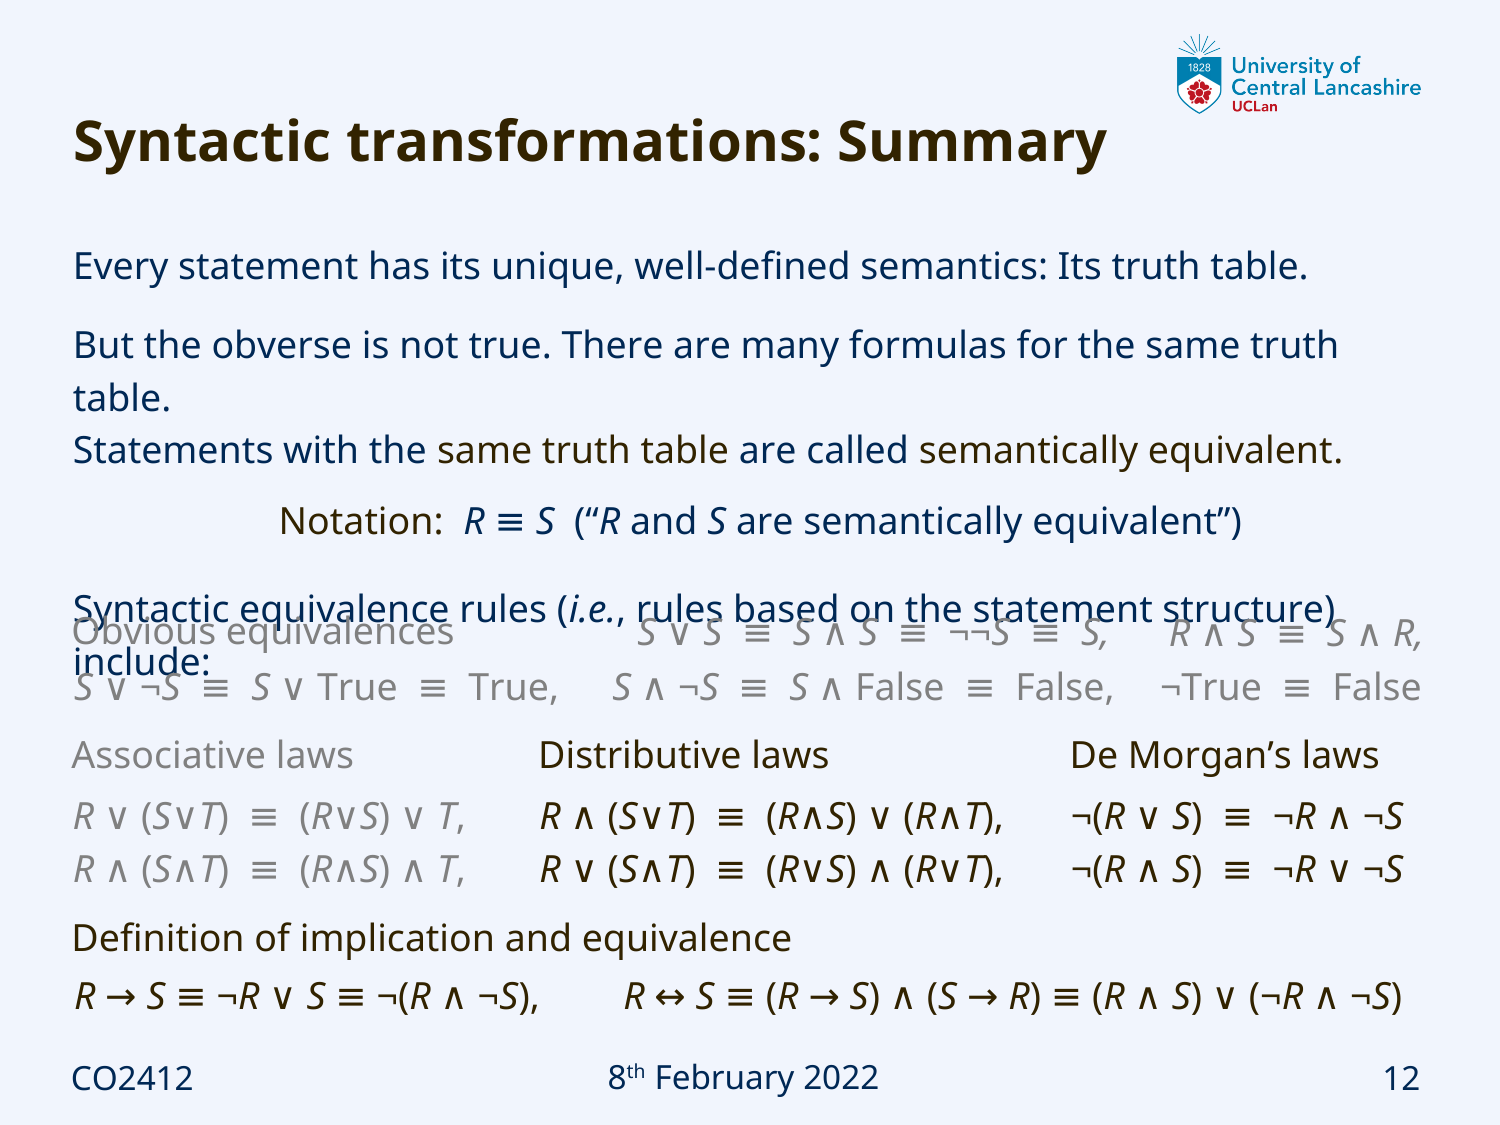

# Syntactic transformations: Summary
Every statement has its unique, well-defined semantics: Its truth table.
But the obverse is not true. There are many formulas for the same truth table.
Statements with the same truth table are called semantically equivalent.
Notation: R ≡ S (“R and S are semantically equivalent”)
Syntactic equivalence rules (i.e., rules based on the statement structure) include:
Obvious equivalences
S ∨ S ≡ S ∧ S ≡ ¬¬S ≡ S,
R ∧ S ≡ S ∧ R,
S ∧ ¬S ≡ S ∧ False ≡ False,
¬True ≡ False
S ∨ ¬S ≡ S ∨ True ≡ True,
Associative laws
Distributive laws
De Morgan’s laws
R ∨ (S∨T) ≡ (R∨S) ∨ T,
R ∧ (S∨T) ≡ (R∧S) ∨ (R∧T),
¬(R ∨ S) ≡ ¬R ∧ ¬S
R ∧ (S∧T) ≡ (R∧S) ∧ T,
R ∨ (S∧T) ≡ (R∨S) ∧ (R∨T),
¬(R ∧ S) ≡ ¬R ∨ ¬S
Definition of implication and equivalence
R → S ≡ ¬R ∨ S ≡ ¬(R ∧ ¬S),
R ↔ S ≡ (R → S) ∧ (S → R) ≡ (R ∧ S) ∨ (¬R ∧ ¬S)